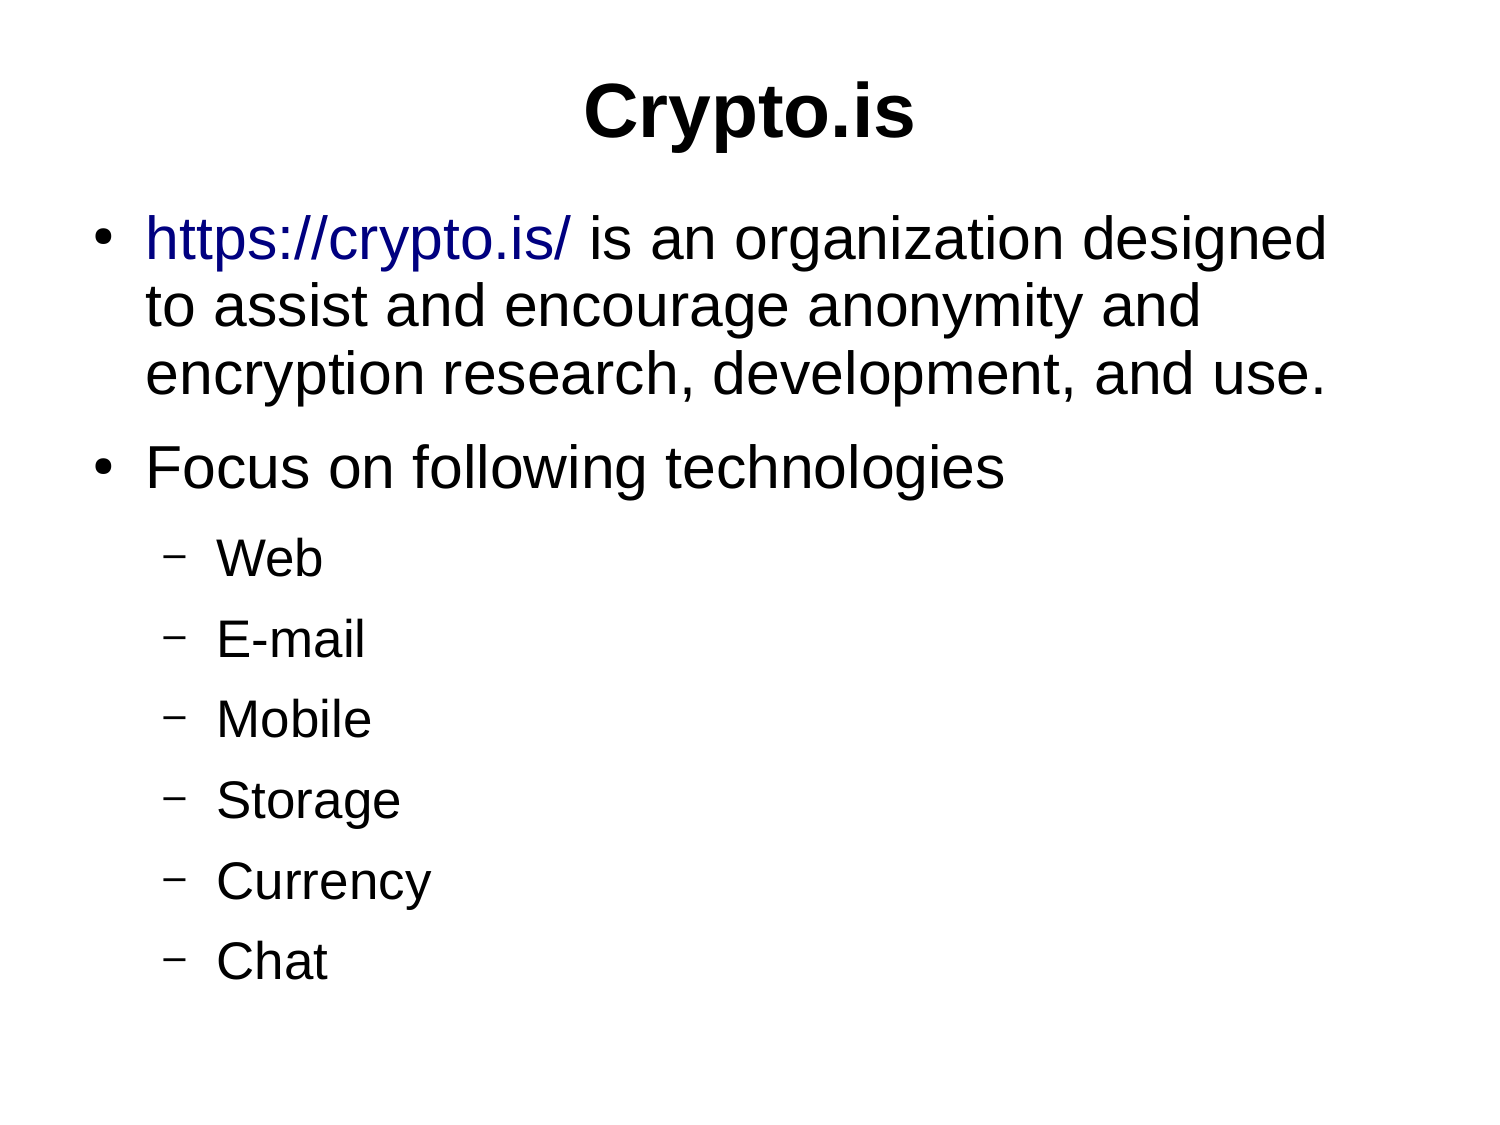

# Crypto.is
https://crypto.is/ is an organization designed to assist and encourage anonymity and encryption research, development, and use.
Focus on following technologies
Web
E-mail
Mobile
Storage
Currency
Chat